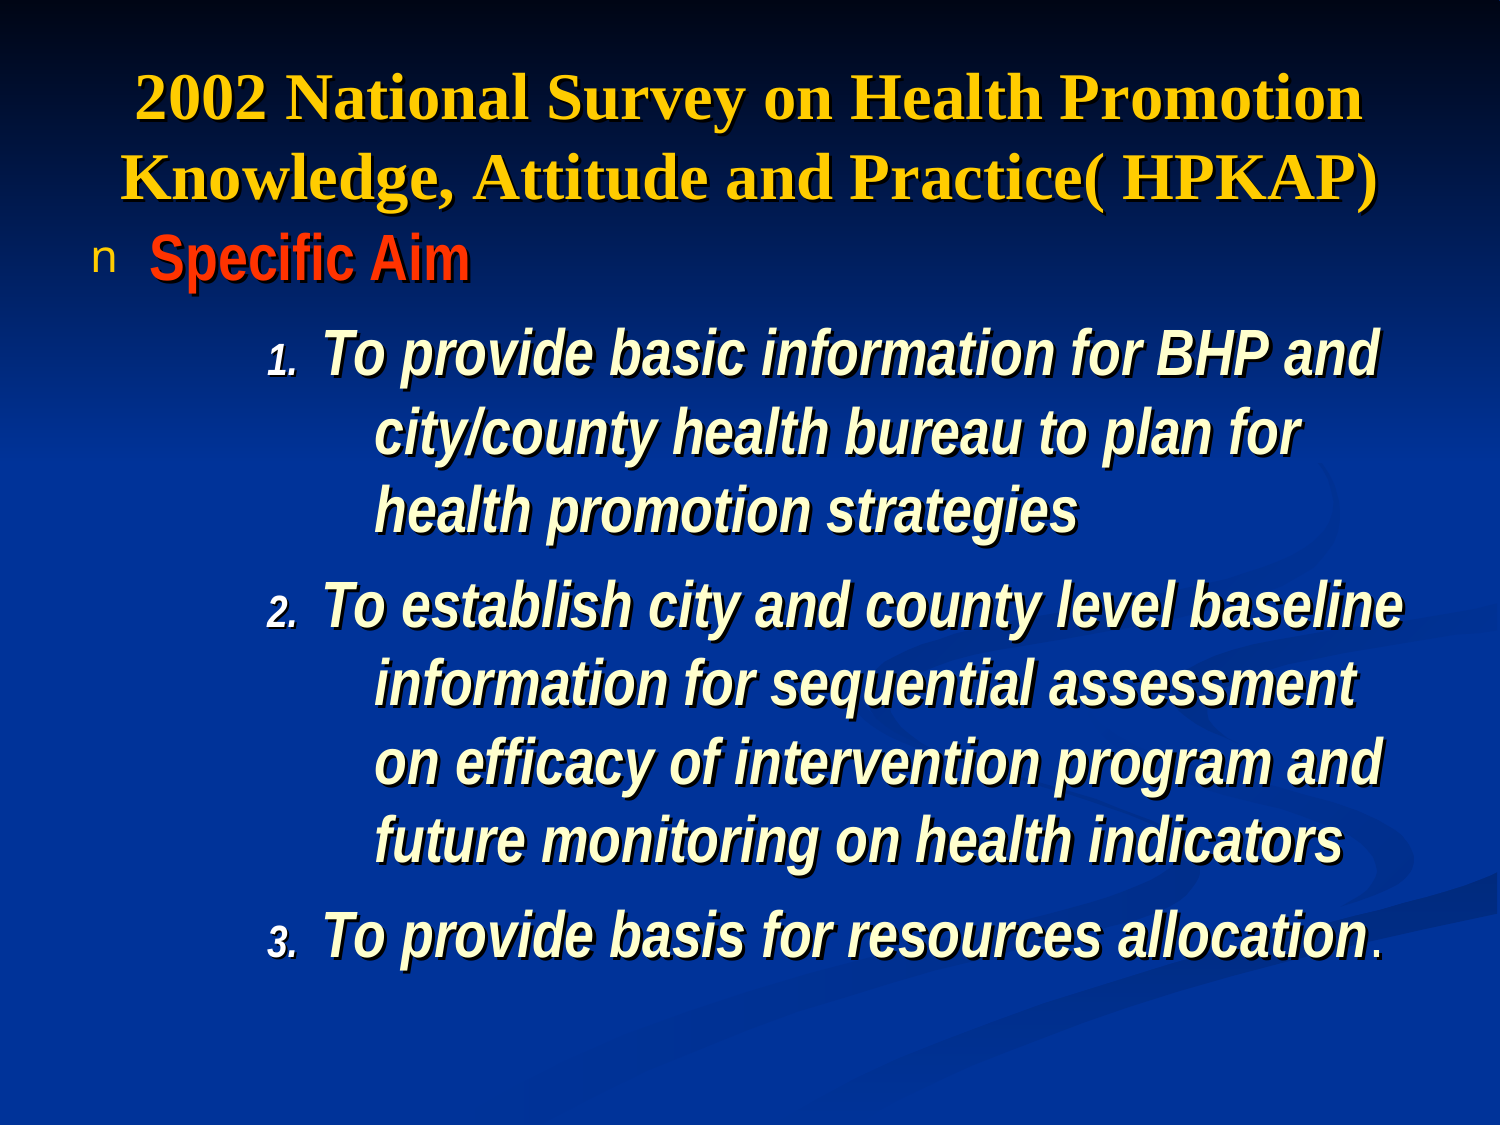

# 2002 National Survey on Health Promotion Knowledge, Attitude and Practice( HPKAP)
Specific Aim
To provide basic information for BHP and city/county health bureau to plan for health promotion strategies
To establish city and county level baseline information for sequential assessment on efficacy of intervention program and future monitoring on health indicators
To provide basis for resources allocation.